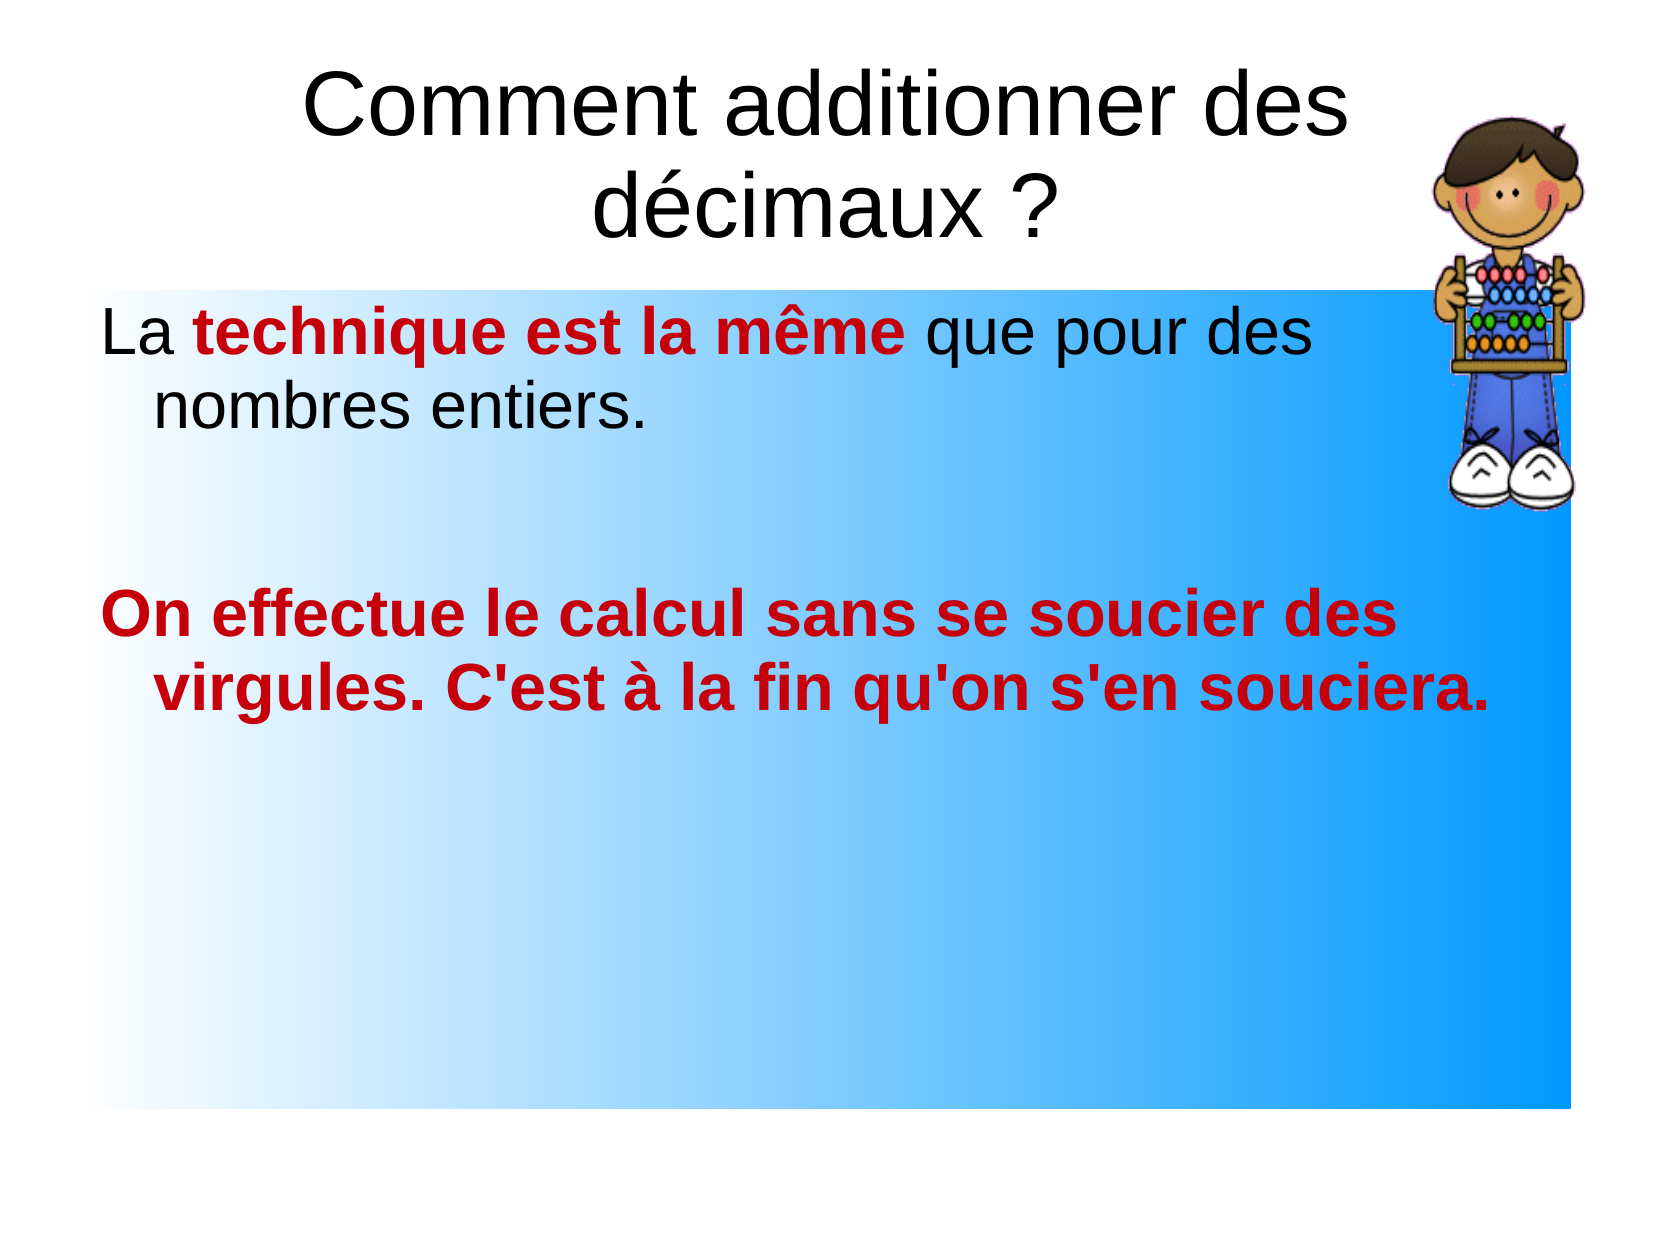

# Comment additionner des décimaux ?
La technique est la même que pour des nombres entiers.
On effectue le calcul sans se soucier des virgules. C'est à la fin qu'on s'en souciera.